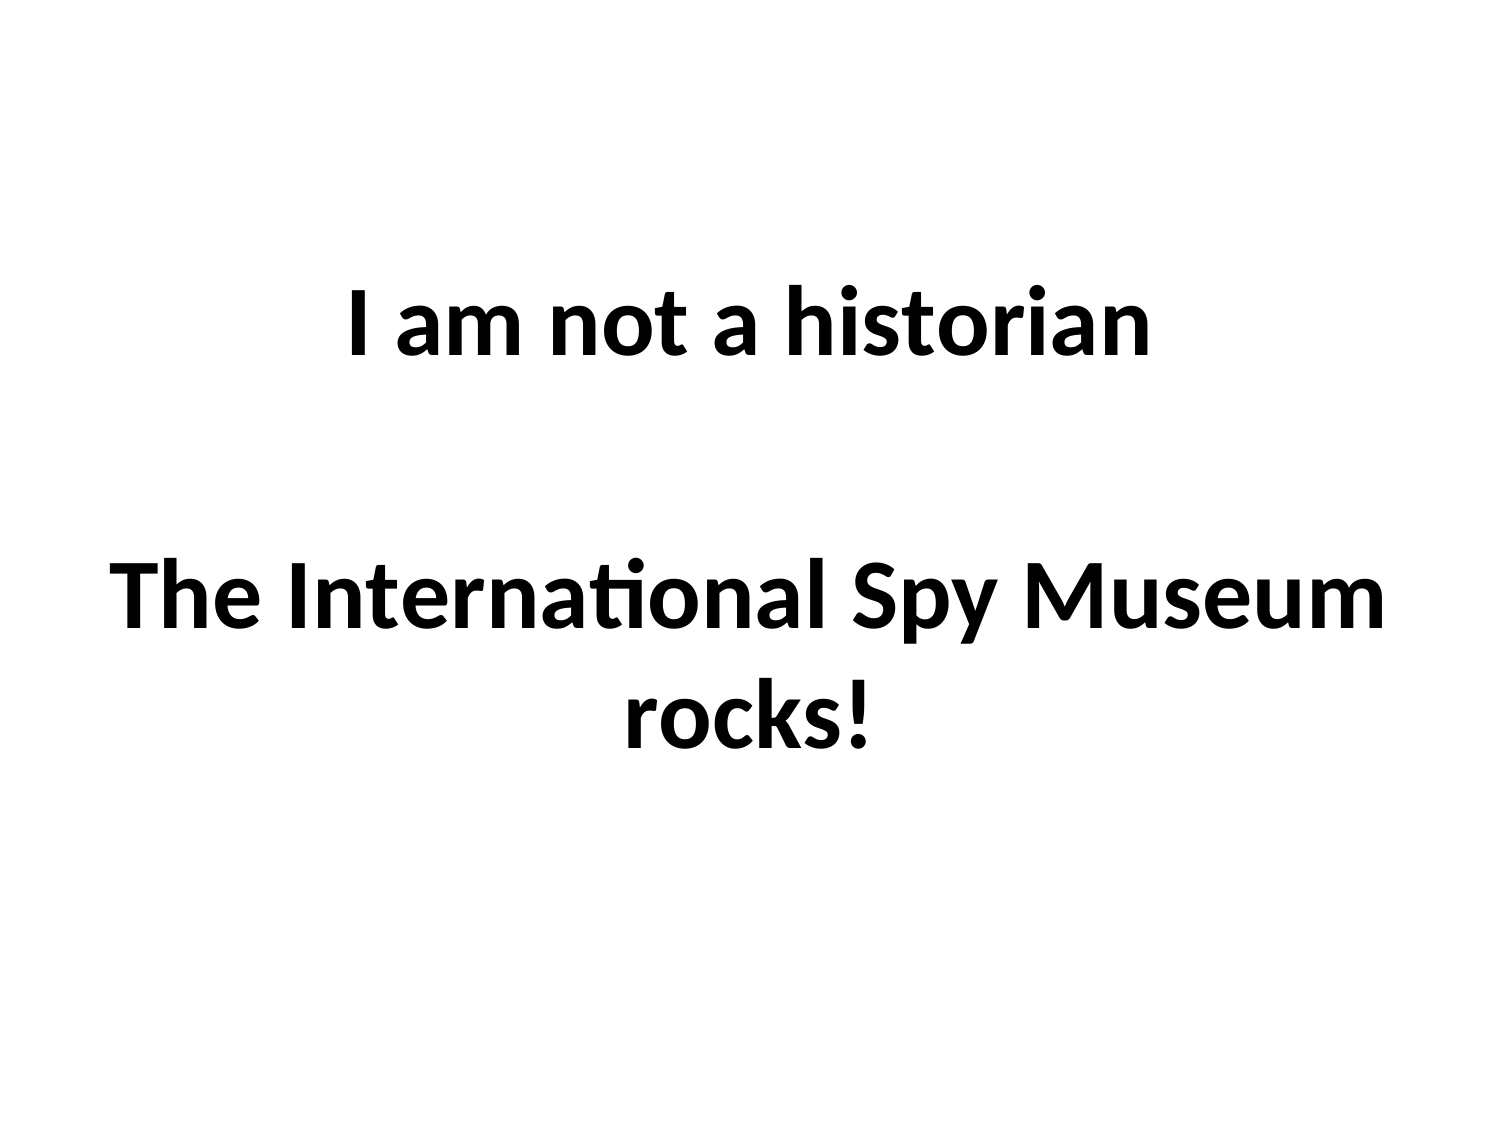

I am not a historian
The International Spy Museum rocks!